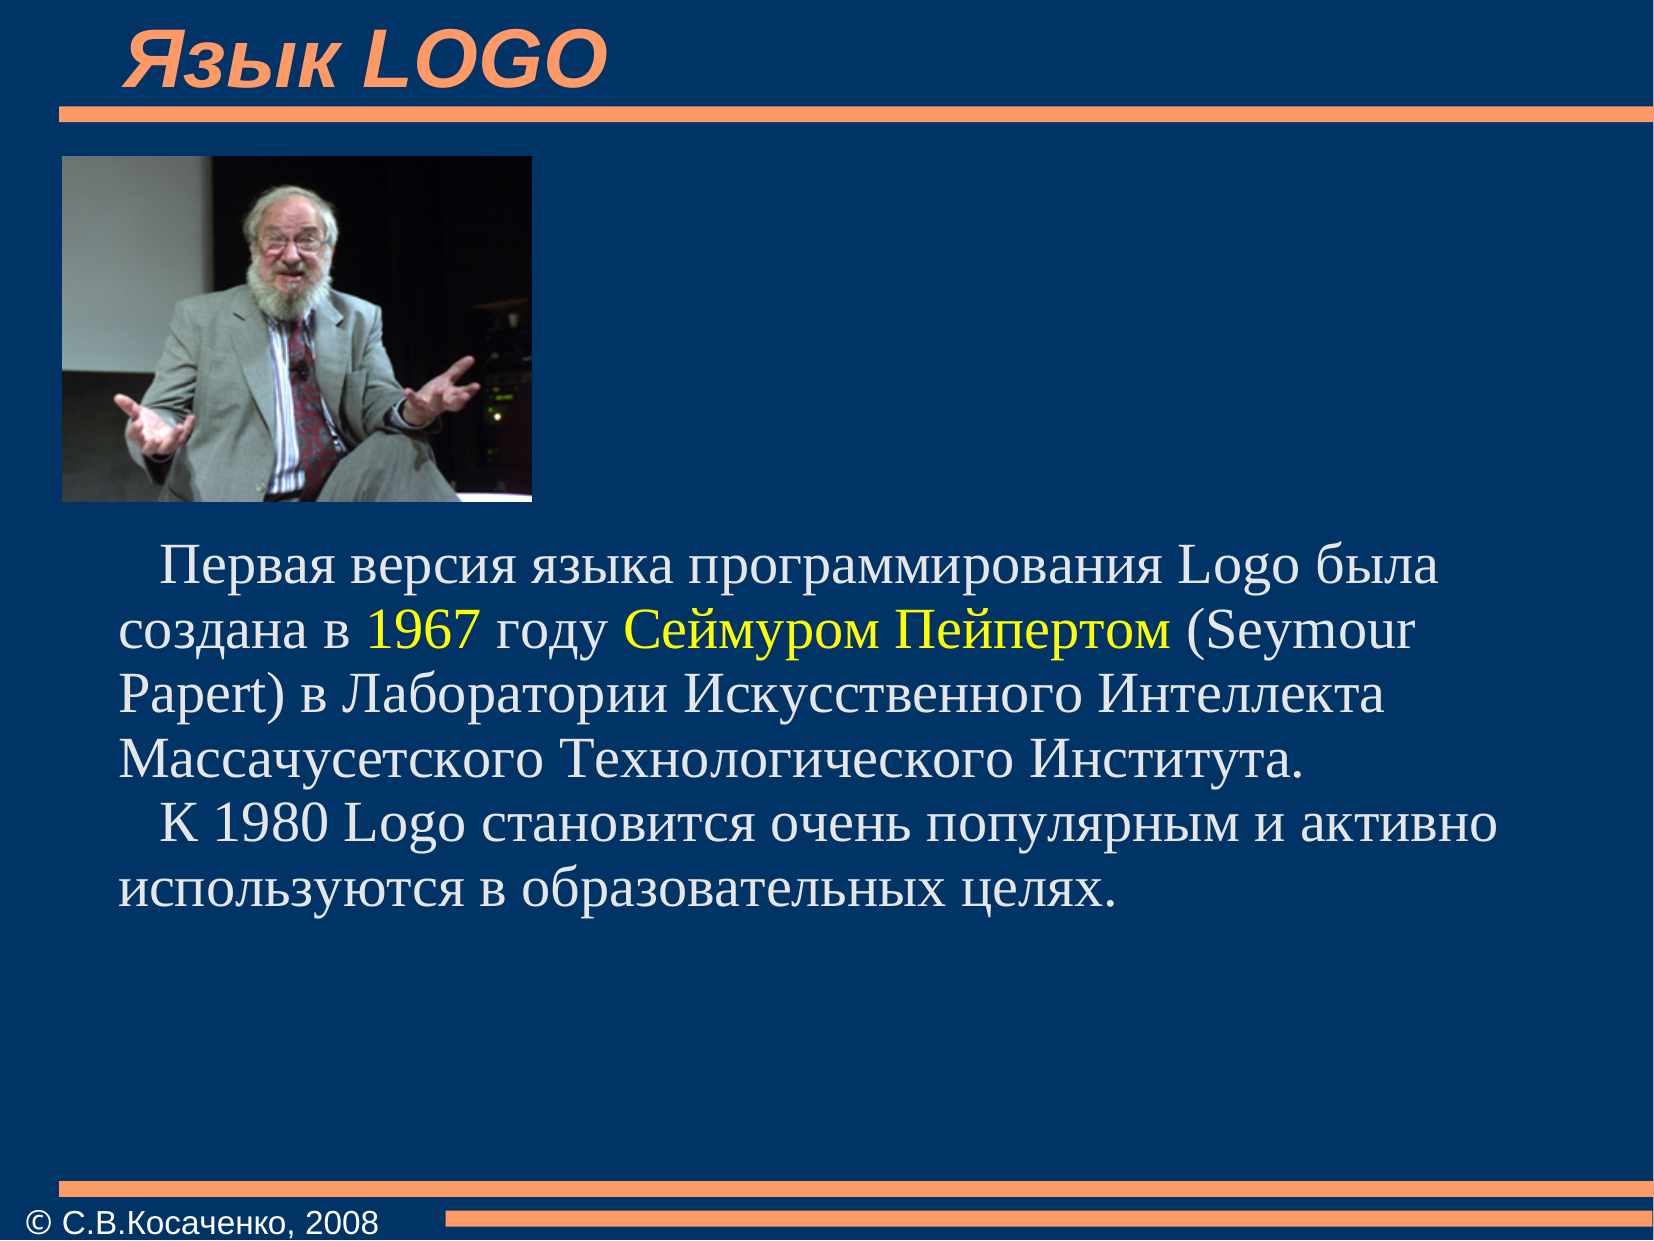

# Язык LOGO
Первая версия языка программирования Logo была создана в 1967 году Сеймуром Пейпертом (Seymour Papert) в Лаборатории Искусственного Интеллекта Массачусетского Технологического Института.
К 1980 Logo становится очень популярным и активно используются в образовательных целях.